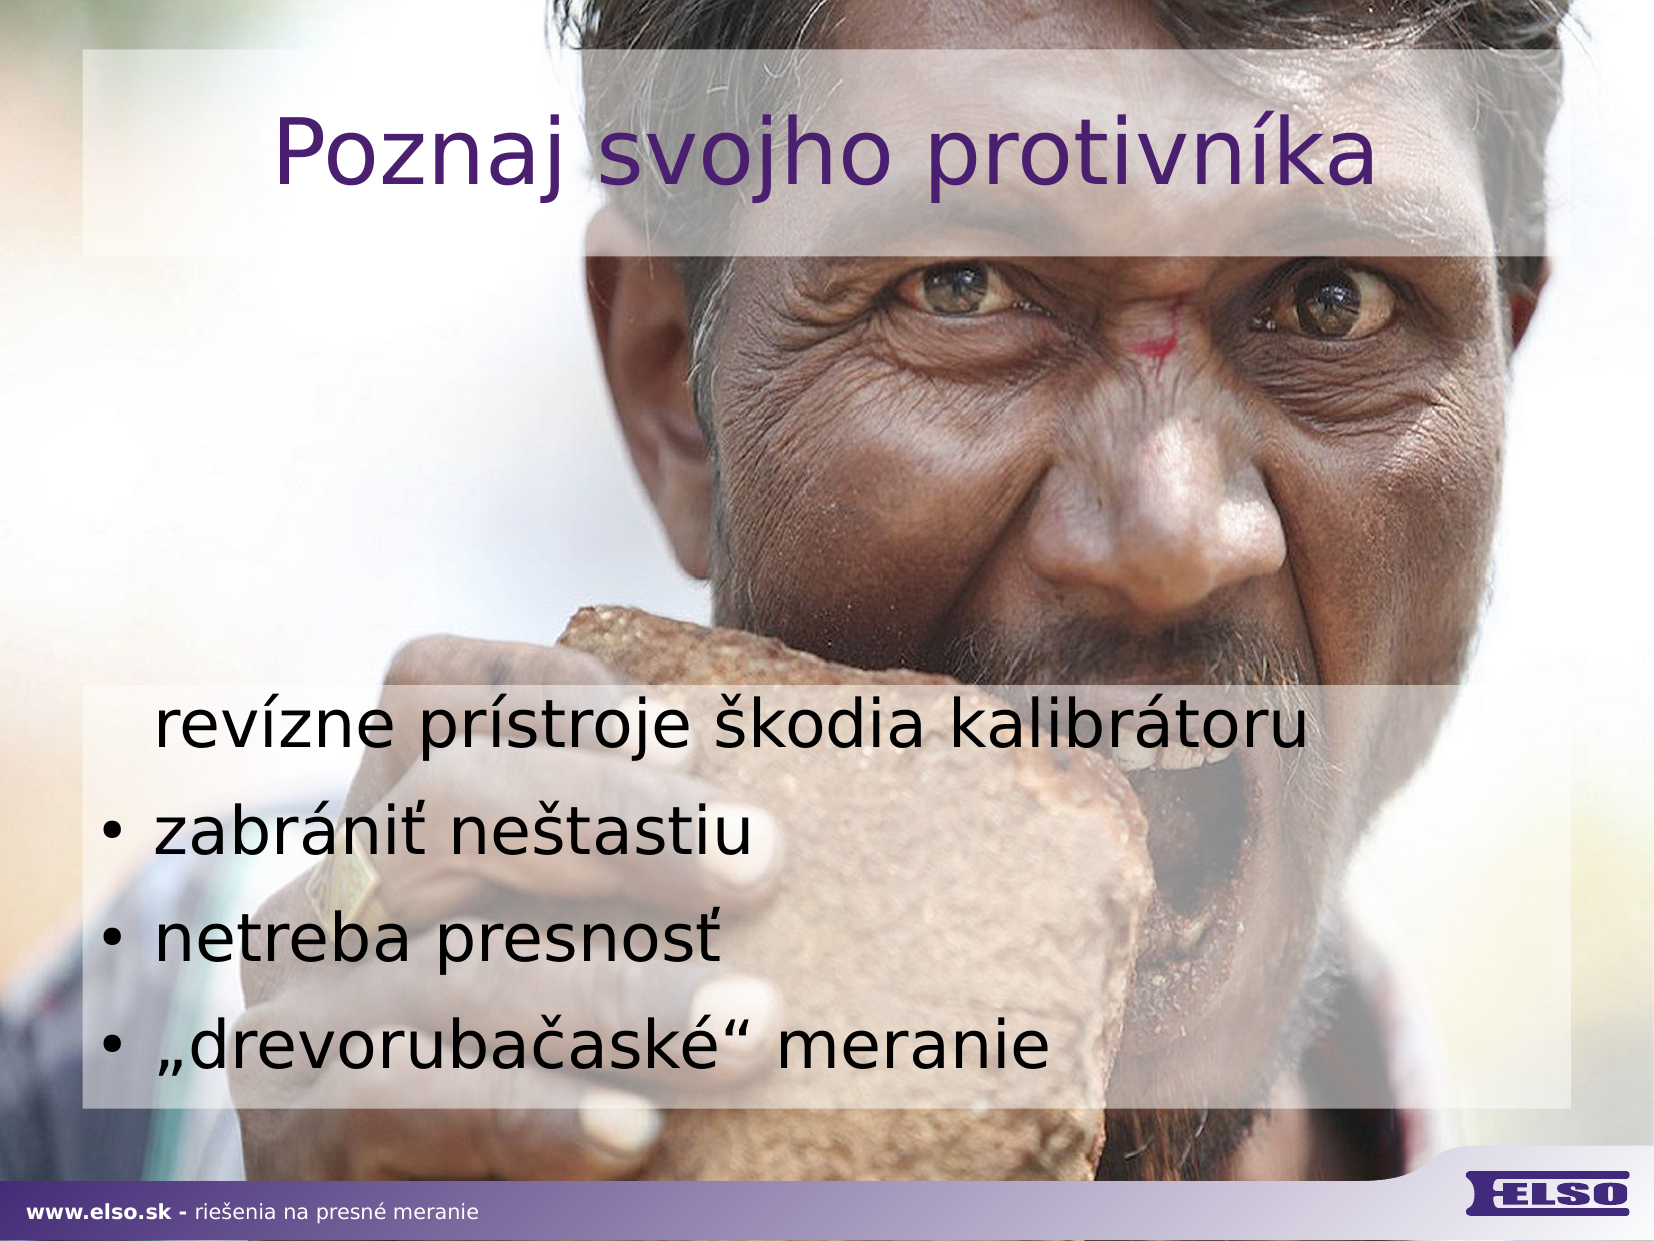

# Poznaj svojho protivníka
revízne prístroje škodia kalibrátoru
zabrániť neštastiu
netreba presnosť
„drevorubačaské“ meranie